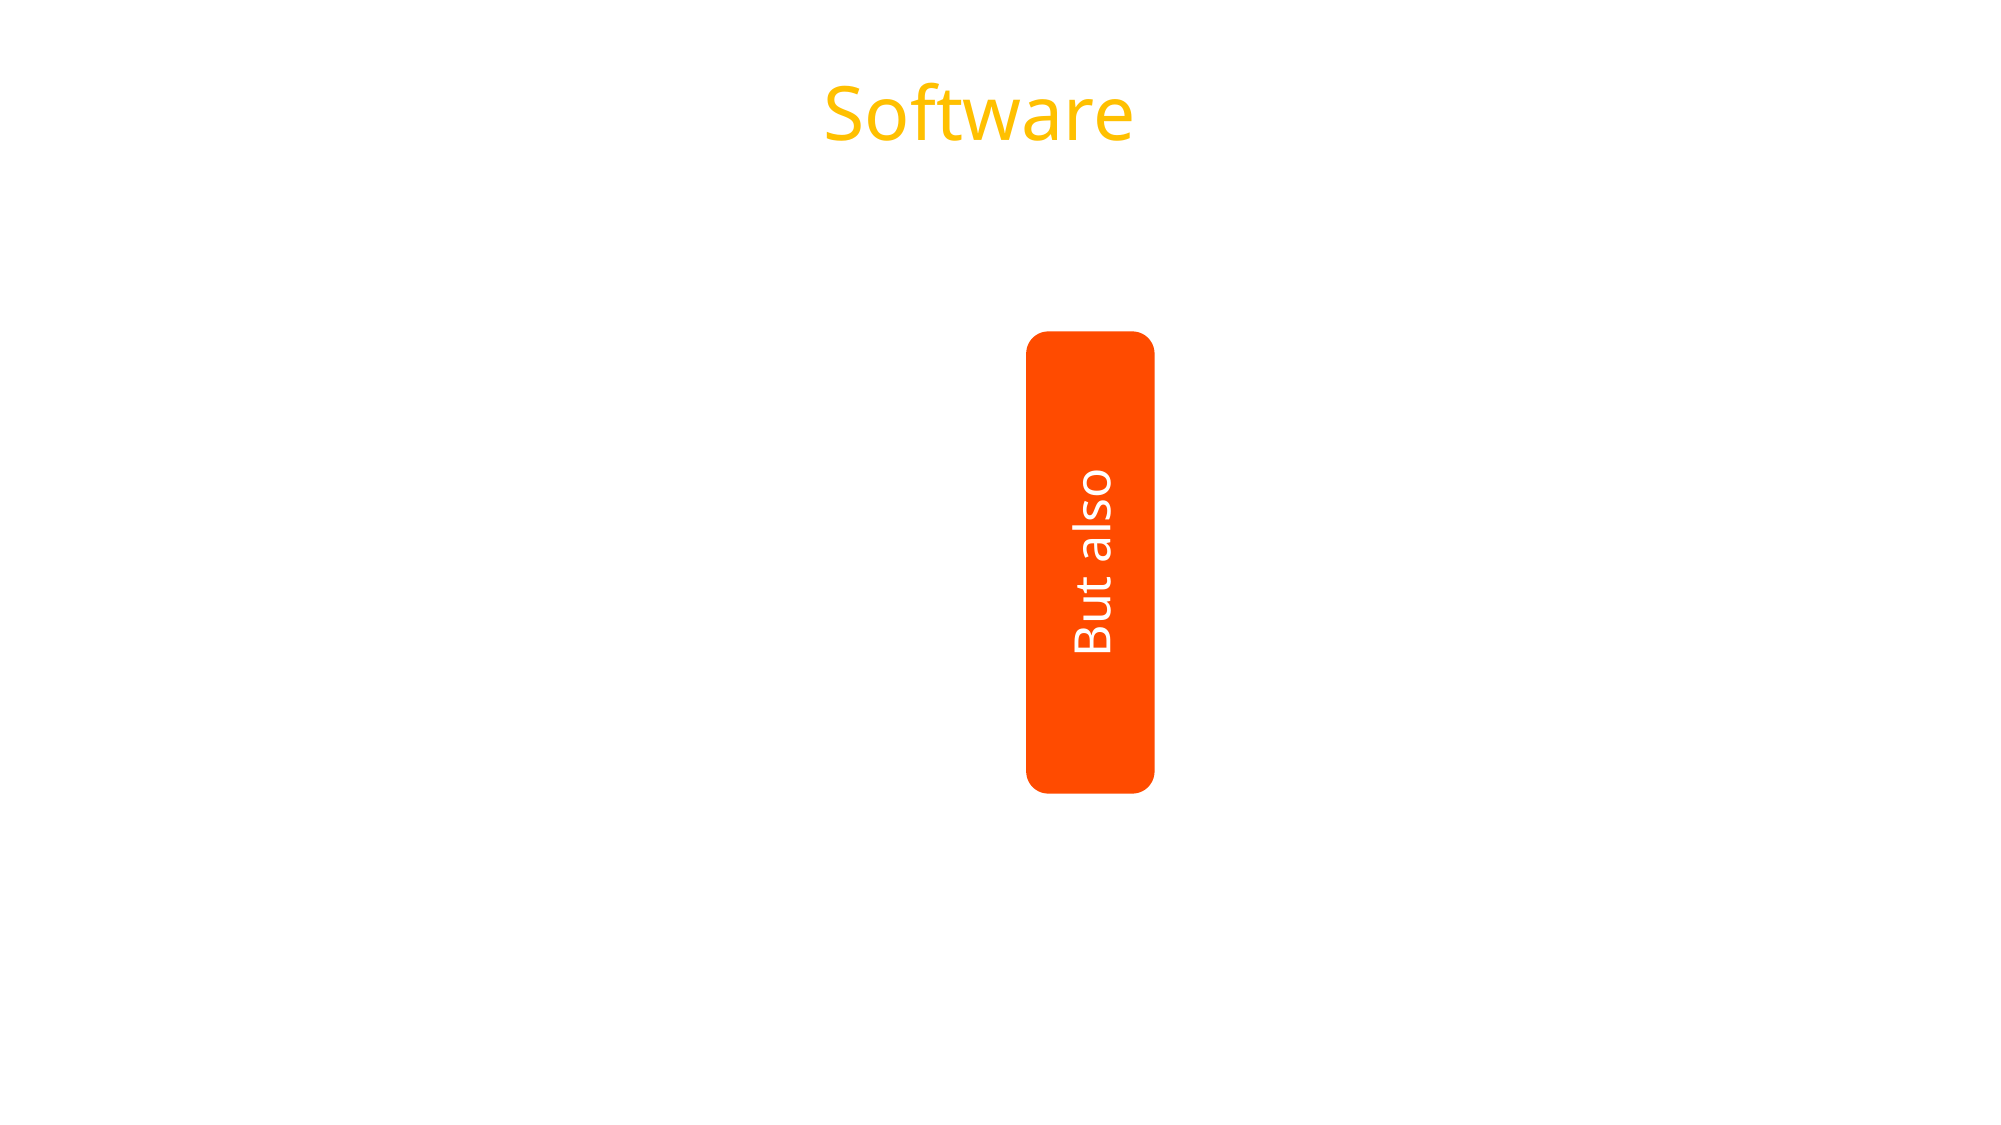

Manifesto for Software Craftsmanship
Not only working software
Not only responding to change
Not only individuals and interactions
Not only customer collaboration
well-crafted software
steadily adding value
a community of professionals
productive partnerships
But also